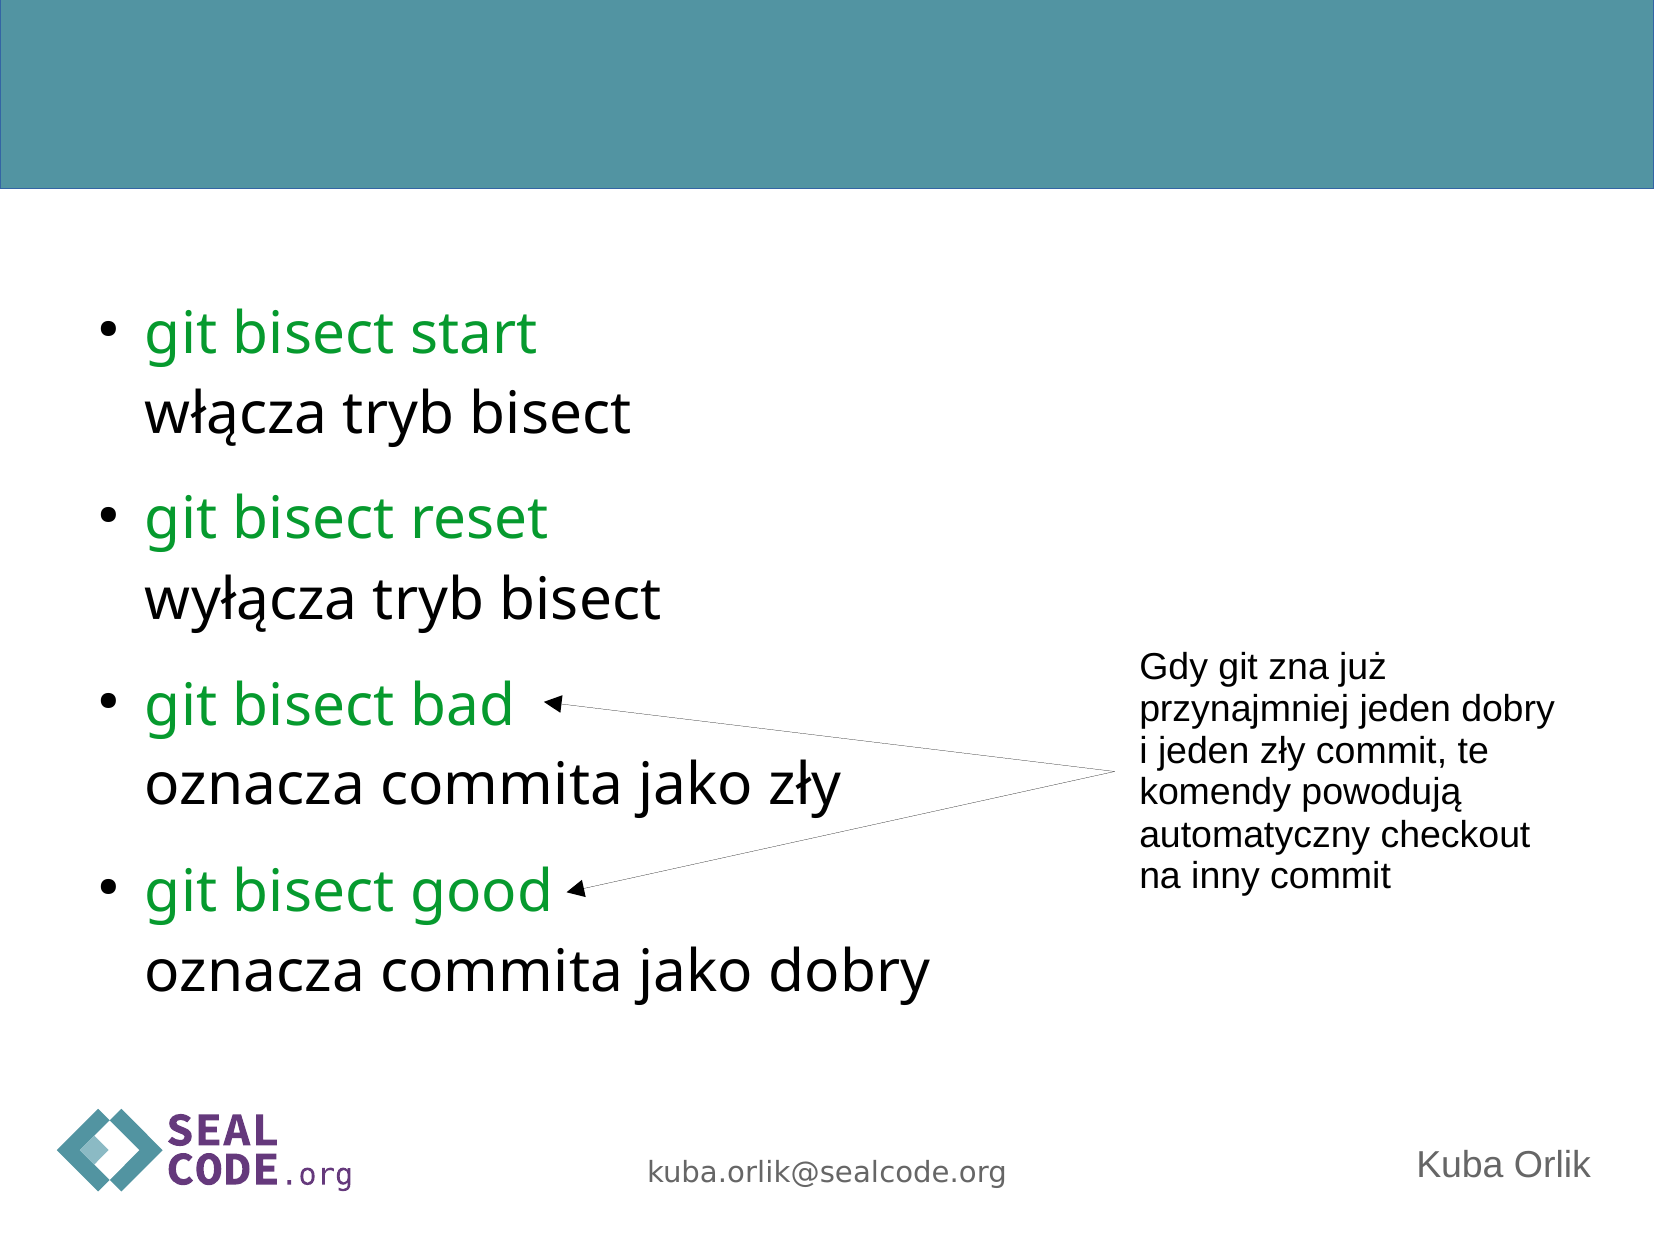

#
git bisect start
włącza tryb bisect
git bisect reset
wyłącza tryb bisect
git bisect bad
oznacza commita jako zły
git bisect good
oznacza commita jako dobry
Gdy git zna już przynajmniej jeden dobry i jeden zły commit, te komendy powodują automatyczny checkout na inny commit